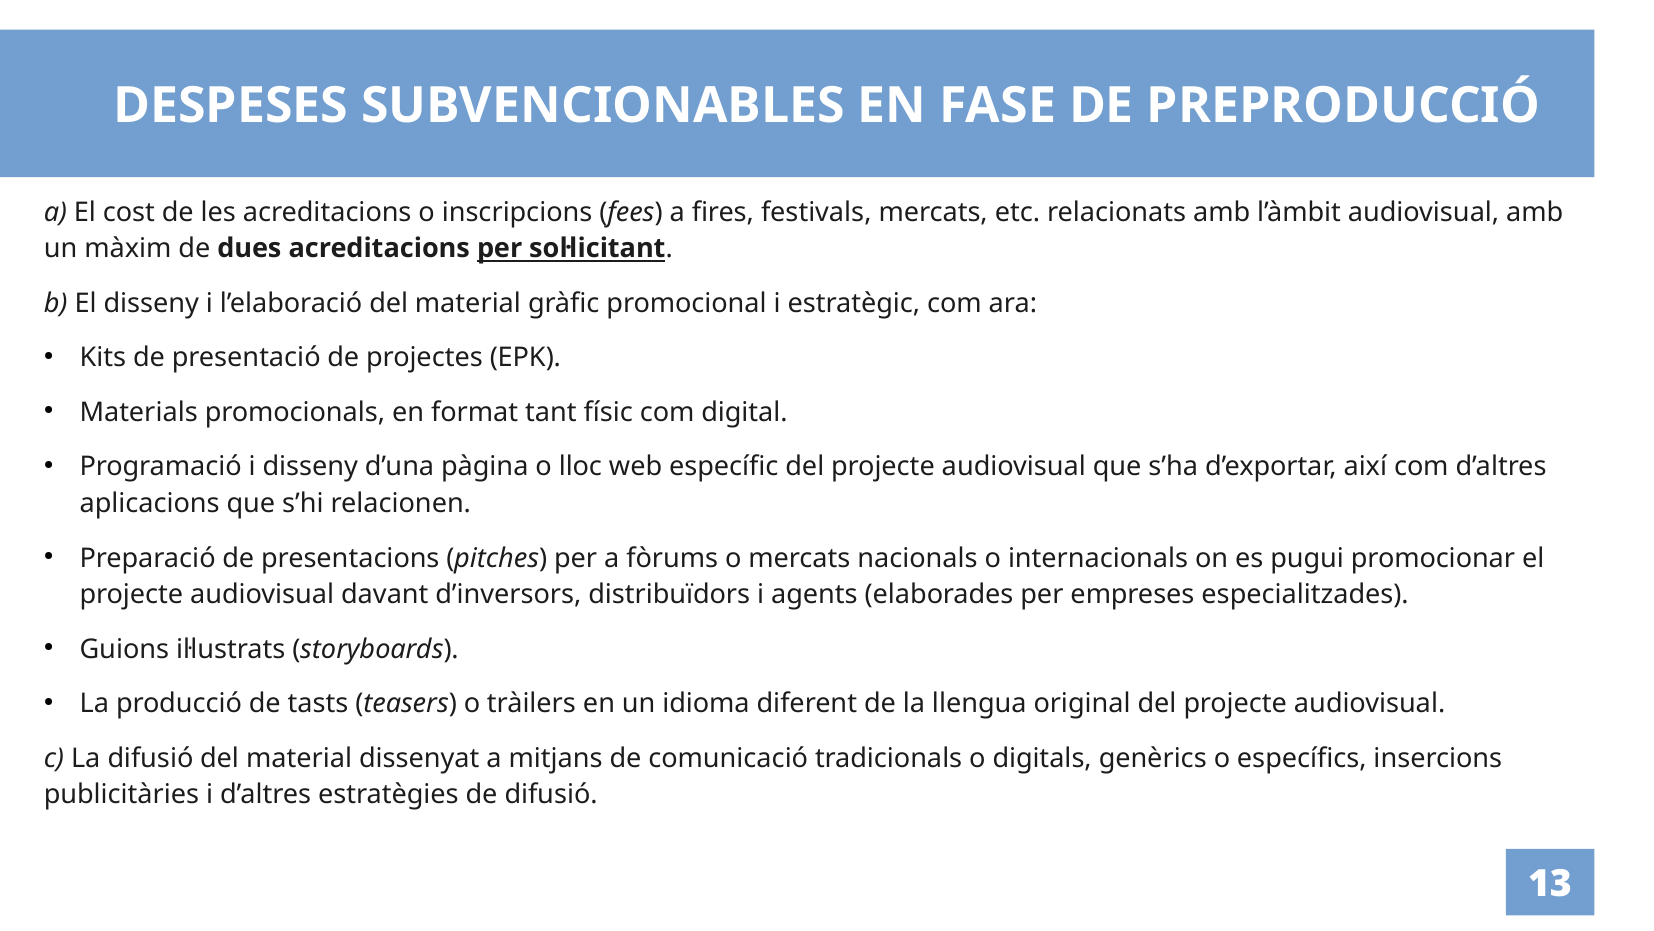

# DESPESES SUBVENCIONABLES EN FASE DE PREPRODUCCIÓ
a) El cost de les acreditacions o inscripcions (fees) a fires, festivals, mercats, etc. relacionats amb l’àmbit audiovisual, amb un màxim de dues acreditacions per sol·licitant.
b) El disseny i l’elaboració del material gràfic promocional i estratègic, com ara:
Kits de presentació de projectes (EPK).
Materials promocionals, en format tant físic com digital.
Programació i disseny d’una pàgina o lloc web específic del projecte audiovisual que s’ha d’exportar, així com d’altres aplicacions que s’hi relacionen.
Preparació de presentacions (pitches) per a fòrums o mercats nacionals o internacionals on es pugui promocionar el projecte audiovisual davant d’inversors, distribuïdors i agents (elaborades per empreses especialitzades).
Guions il·lustrats (storyboards).
La producció de tasts (teasers) o tràilers en un idioma diferent de la llengua original del projecte audiovisual.
c) La difusió del material dissenyat a mitjans de comunicació tradicionals o digitals, genèrics o específics, insercions publicitàries i d’altres estratègies de difusió.
13